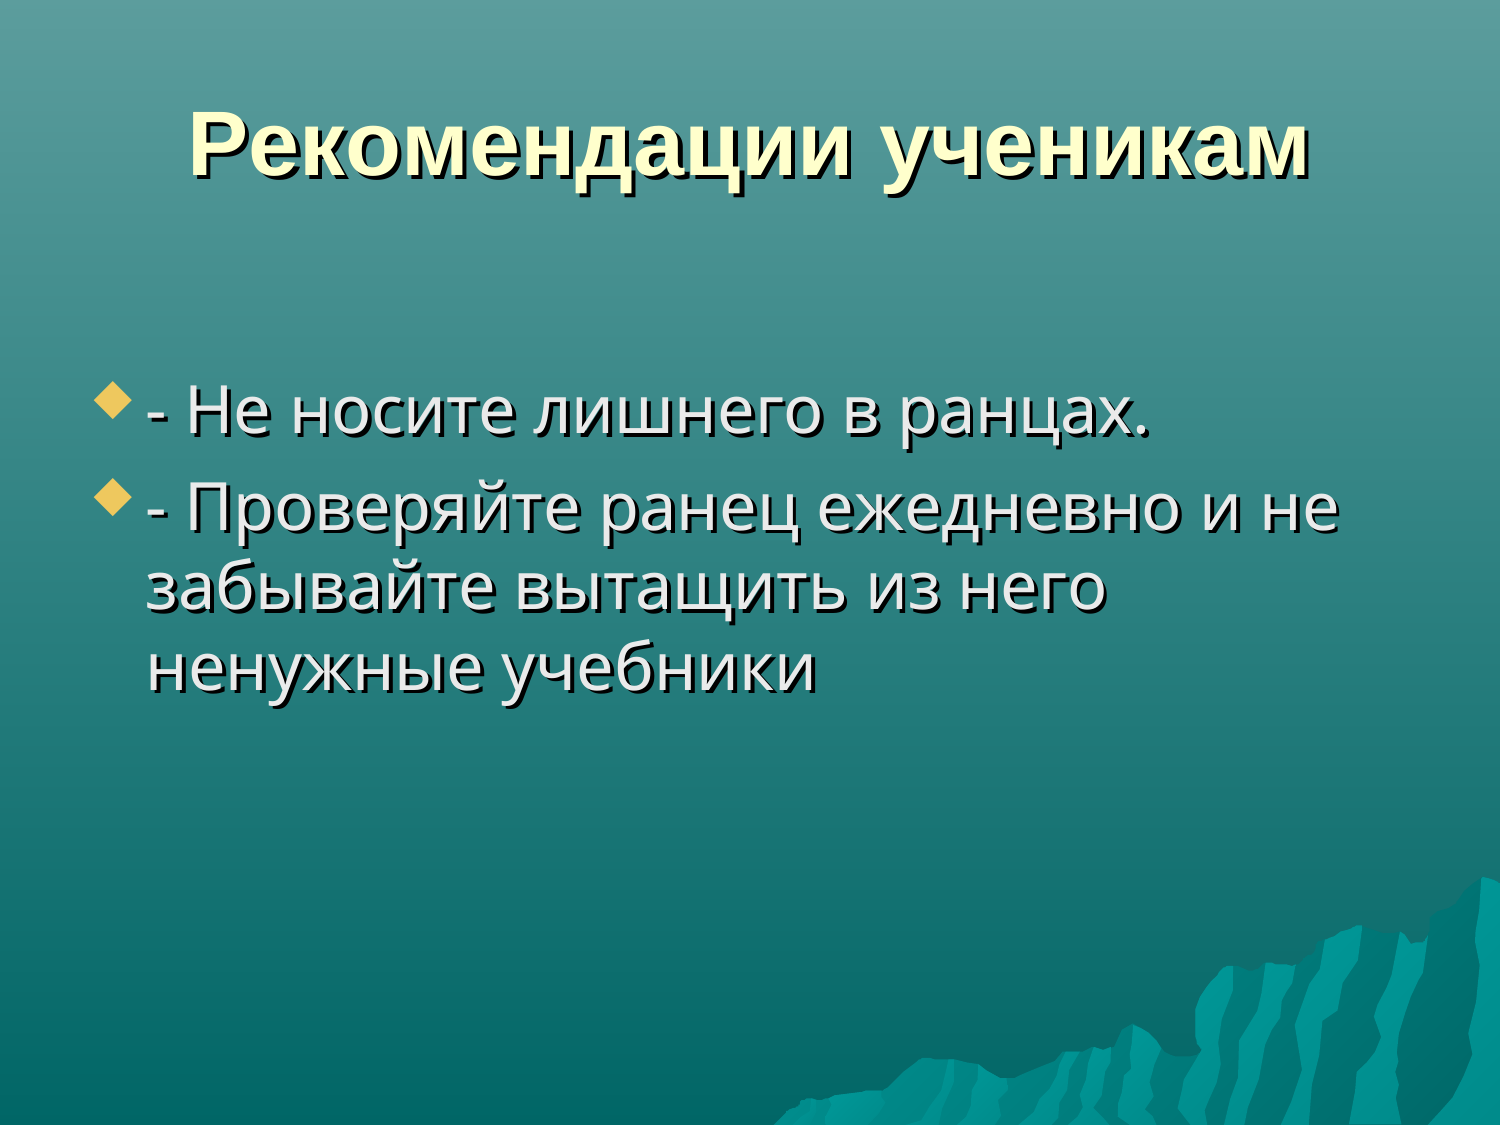

# Рекомендации ученикам
- Не носите лишнего в ранцах.
- Проверяйте ранец ежедневно и не забывайте вытащить из него ненужные учебники